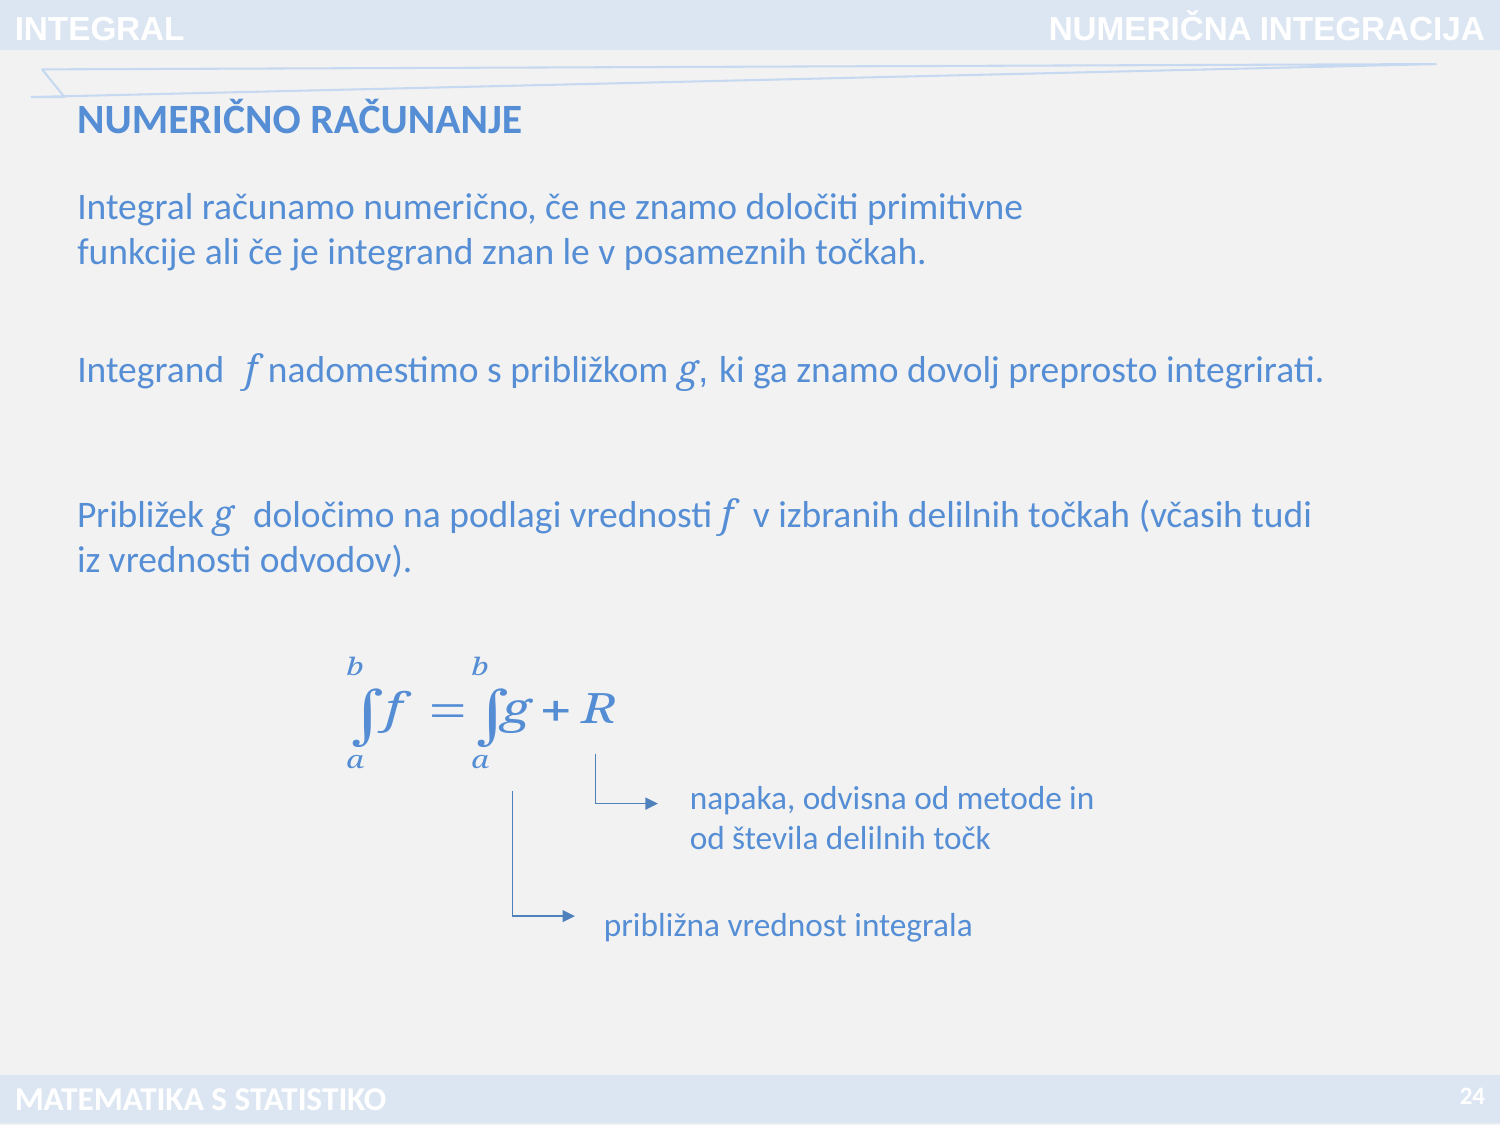

INTEGRAL
NUMERIČNA INTEGRACIJA
NUMERIČNO RAČUNANJE
Integral računamo numerično, če ne znamo določiti primitivne funkcije ali če je integrand znan le v posameznih točkah.
Integrand f nadomestimo s približkom g, ki ga znamo dovolj preprosto integrirati.
Približek g določimo na podlagi vrednosti f v izbranih delilnih točkah (včasih tudi iz vrednosti odvodov).
napaka, odvisna od metode in od števila delilnih točk
približna vrednost integrala
MATEMATIKA S STATISTIKO